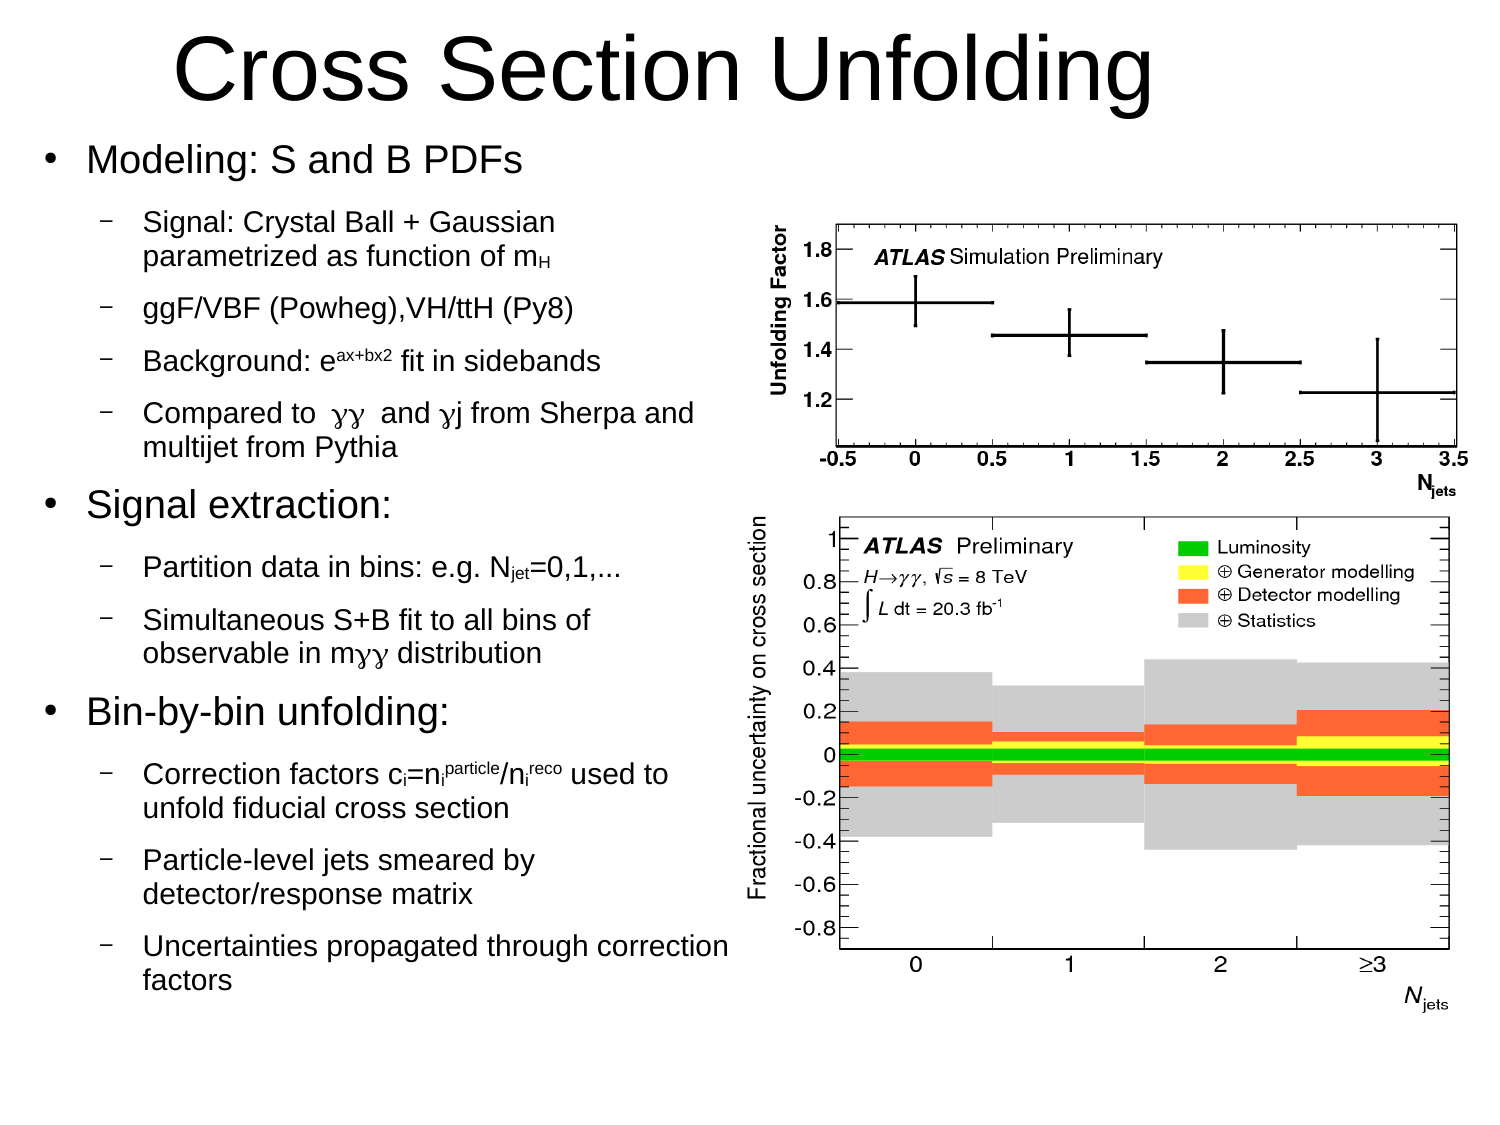

# Cross Section Unfolding
Modeling: S and B PDFs
Signal: Crystal Ball + Gaussian parametrized as function of mH
ggF/VBF (Powheg),VH/ttH (Py8)
Background: eax+bx2 fit in sidebands
Compared to gg and gj from Sherpa and multijet from Pythia
Signal extraction:
Partition data in bins: e.g. Njet=0,1,...
Simultaneous S+B fit to all bins of observable in mgg distribution
Bin-by-bin unfolding:
Correction factors ci=niparticle/nireco used to unfold fiducial cross section
Particle-level jets smeared by detector/response matrix
Uncertainties propagated through correction factors